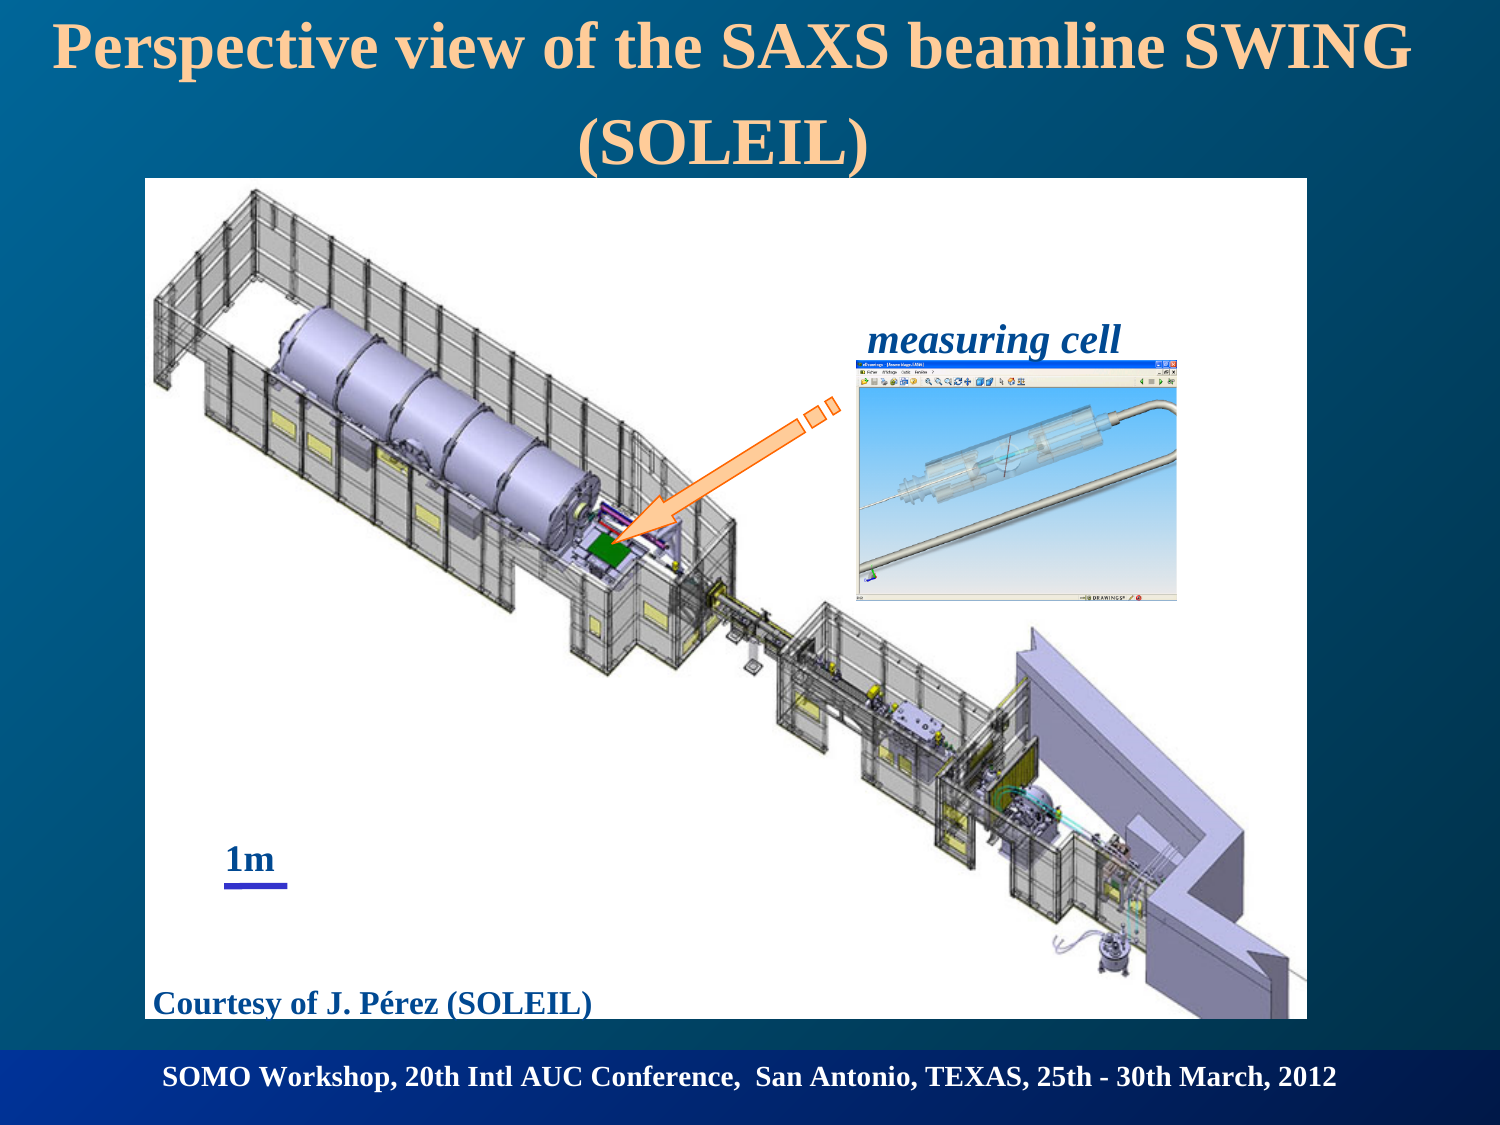

Perspective view of the SAXS beamline SWING (SOLEIL)
measuring cell
1m
Courtesy of J. Pérez (SOLEIL)
SOMO Workshop, 20th Intl AUC Conference, San Antonio, TEXAS, 25th - 30th March, 2012